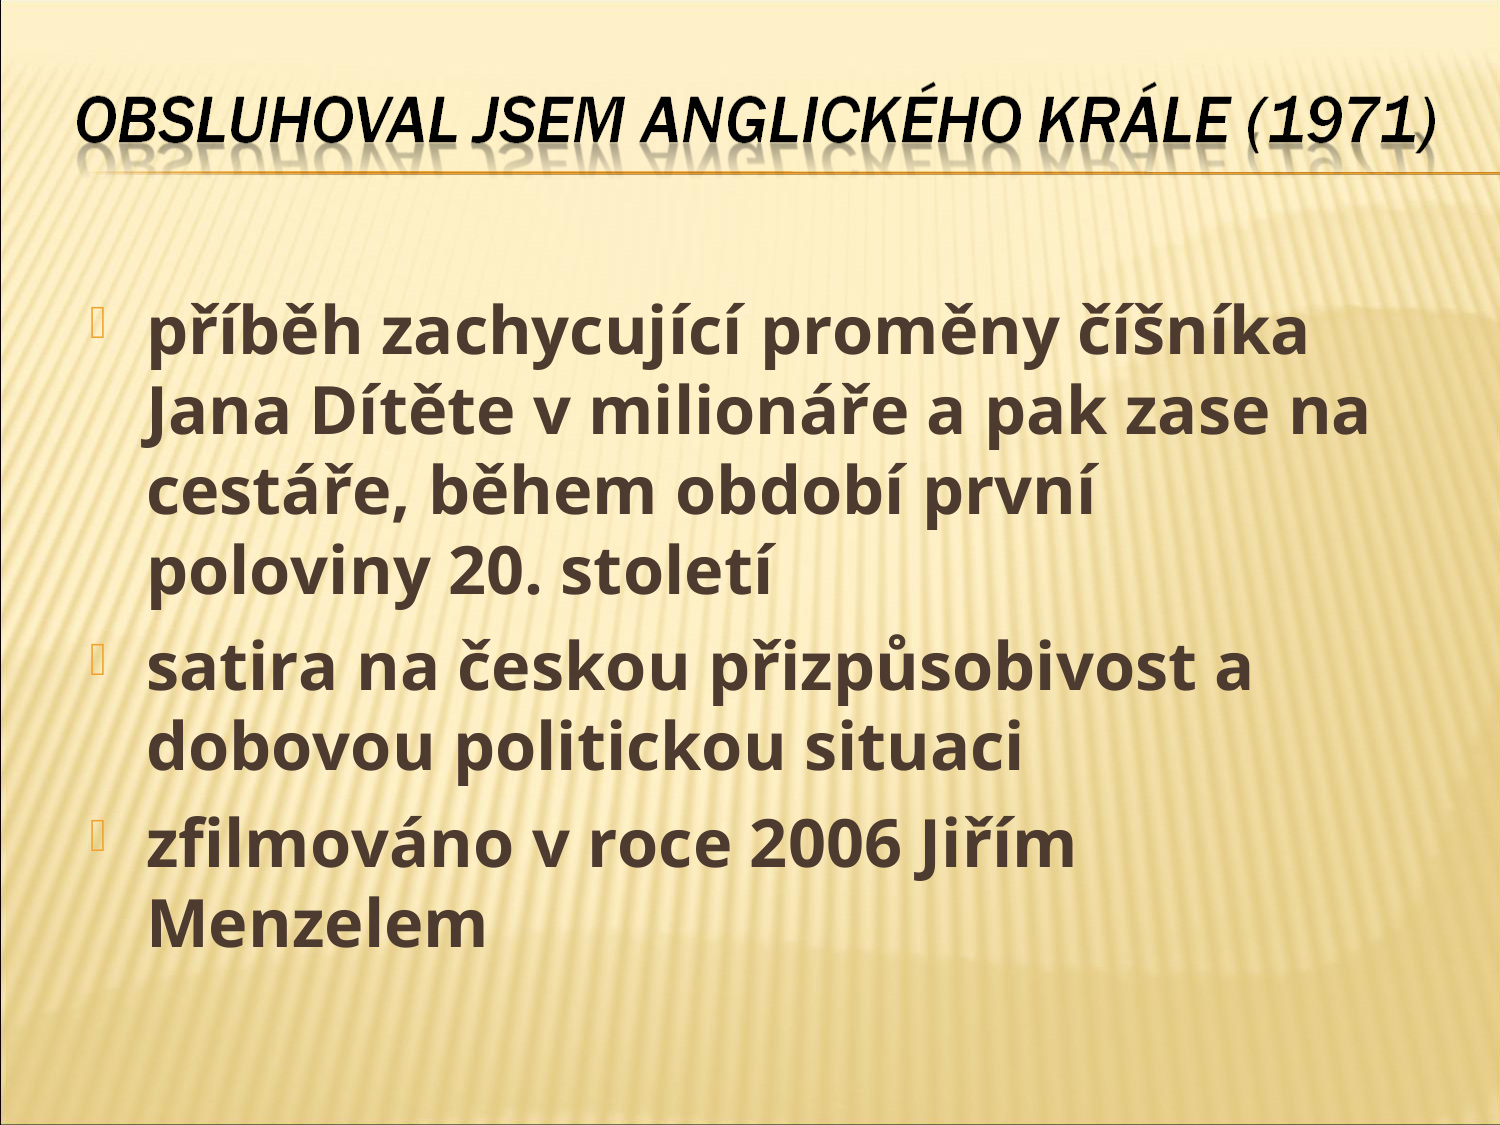

#
příběh zachycující proměny číšníka Jana Dítěte v milionáře a pak zase na cestáře, během období první poloviny 20. století
satira na českou přizpůsobivost a dobovou politickou situaci
zfilmováno v roce 2006 Jiřím Menzelem